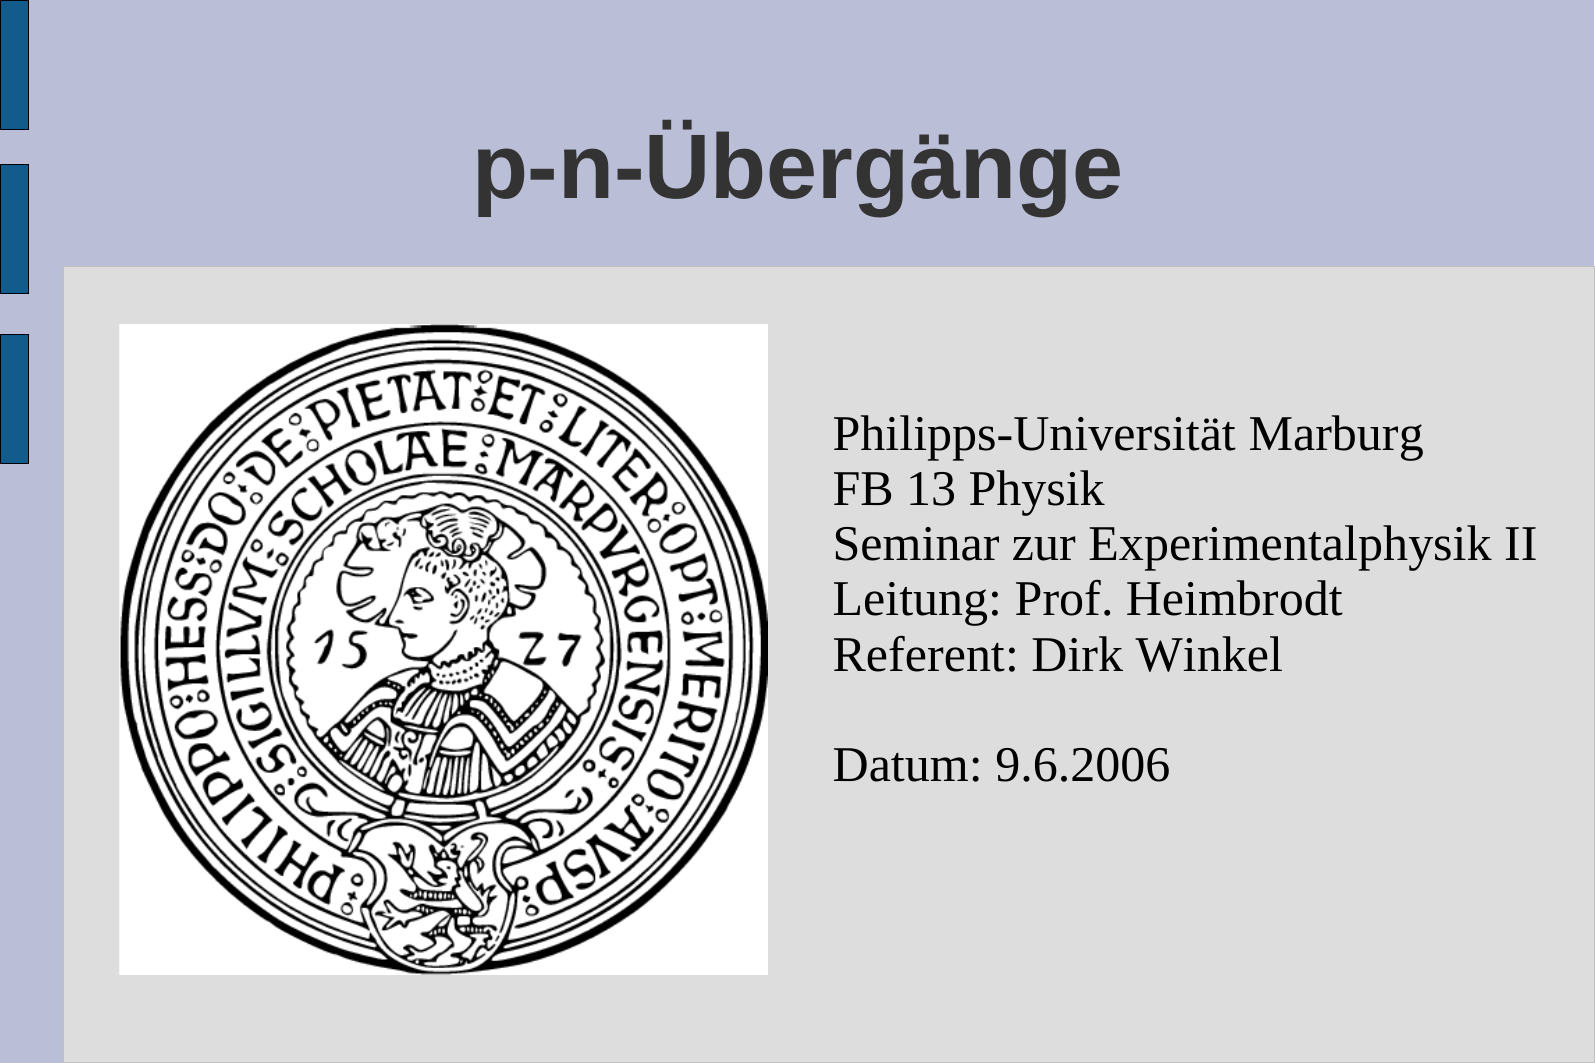

# p-n-Übergänge
Philipps-Universität Marburg
FB 13 Physik
Seminar zur Experimentalphysik II
Leitung: Prof. Heimbrodt
Referent: Dirk Winkel
Datum: 9.6.2006